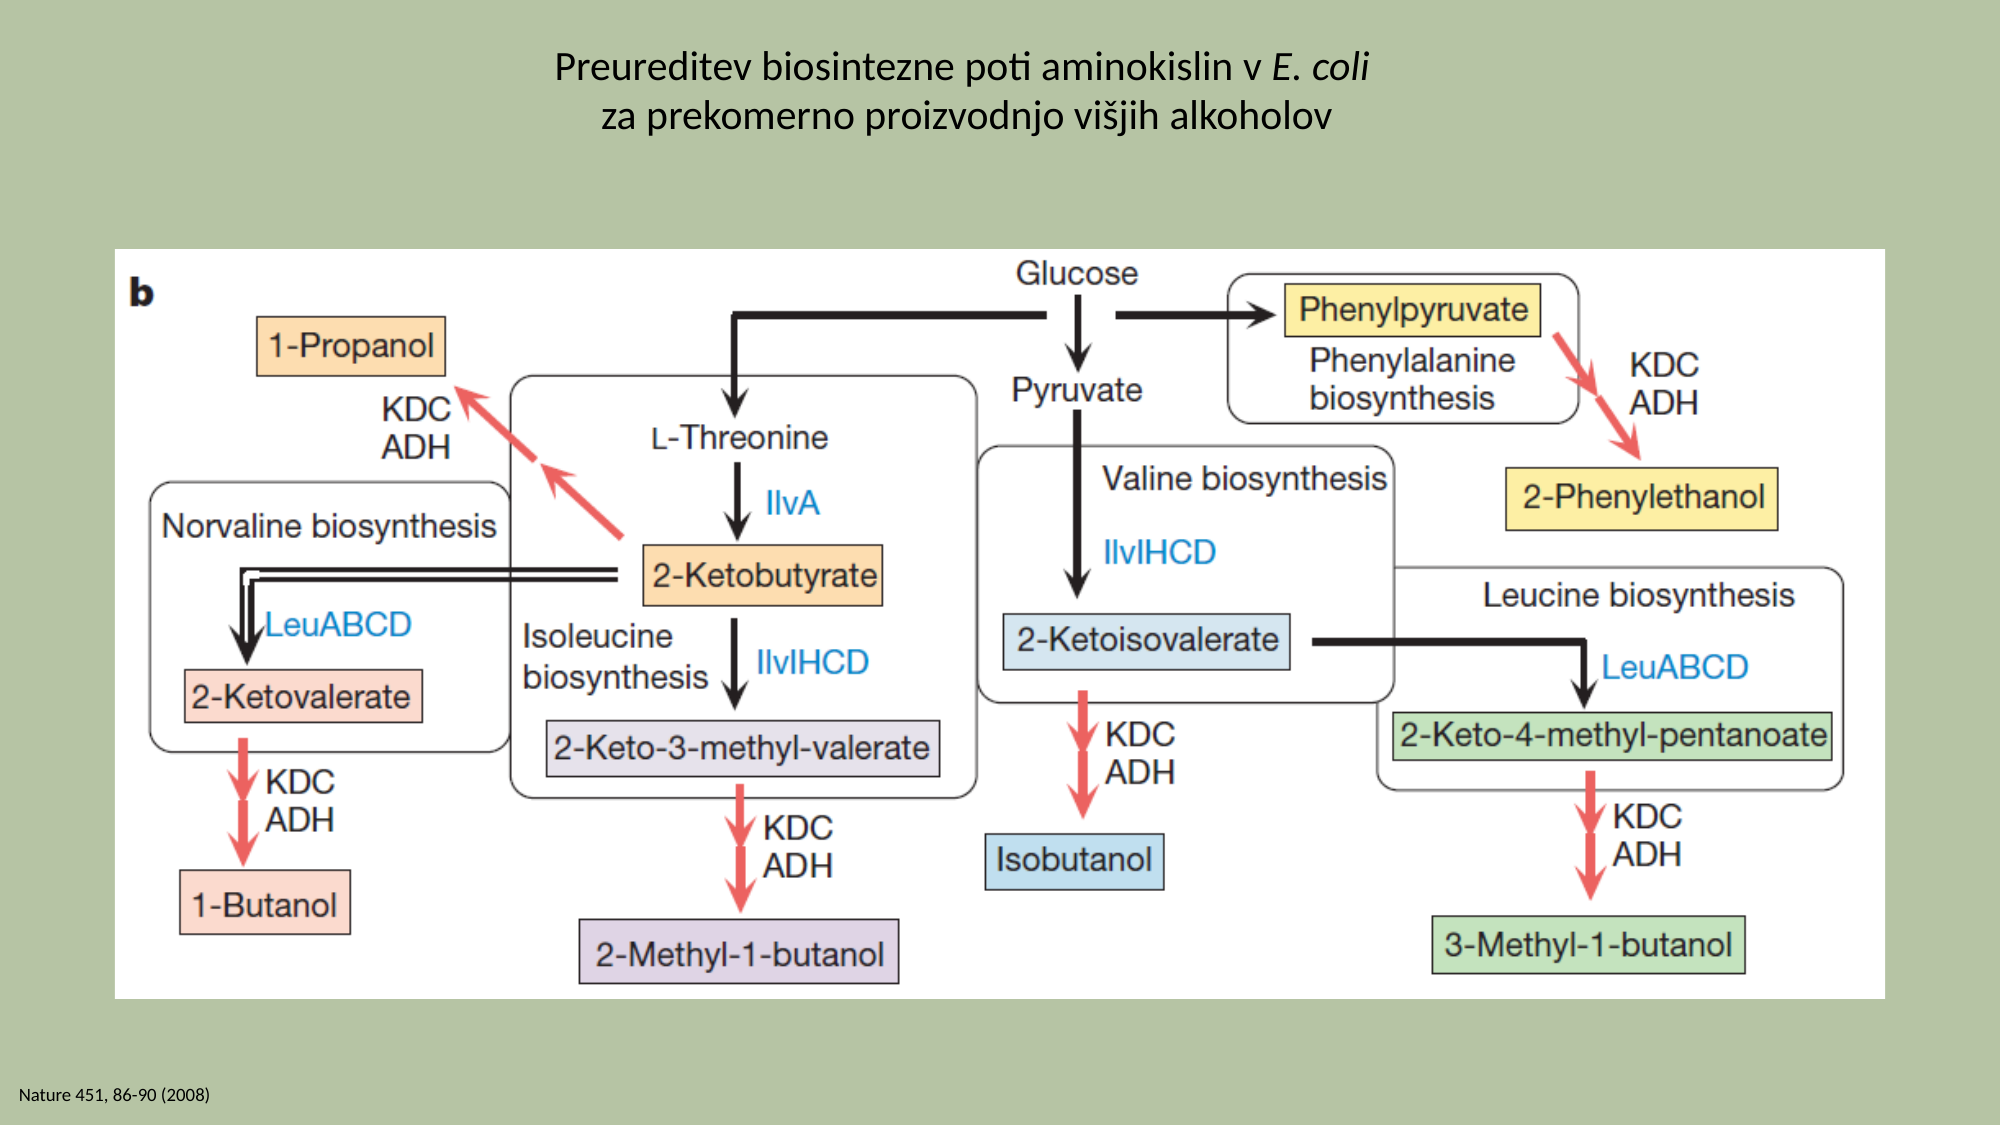

Preureditev biosintezne poti aminokislin v E. coli
za prekomerno proizvodnjo višjih alkoholov
 Nature 451, 86-90 (2008)